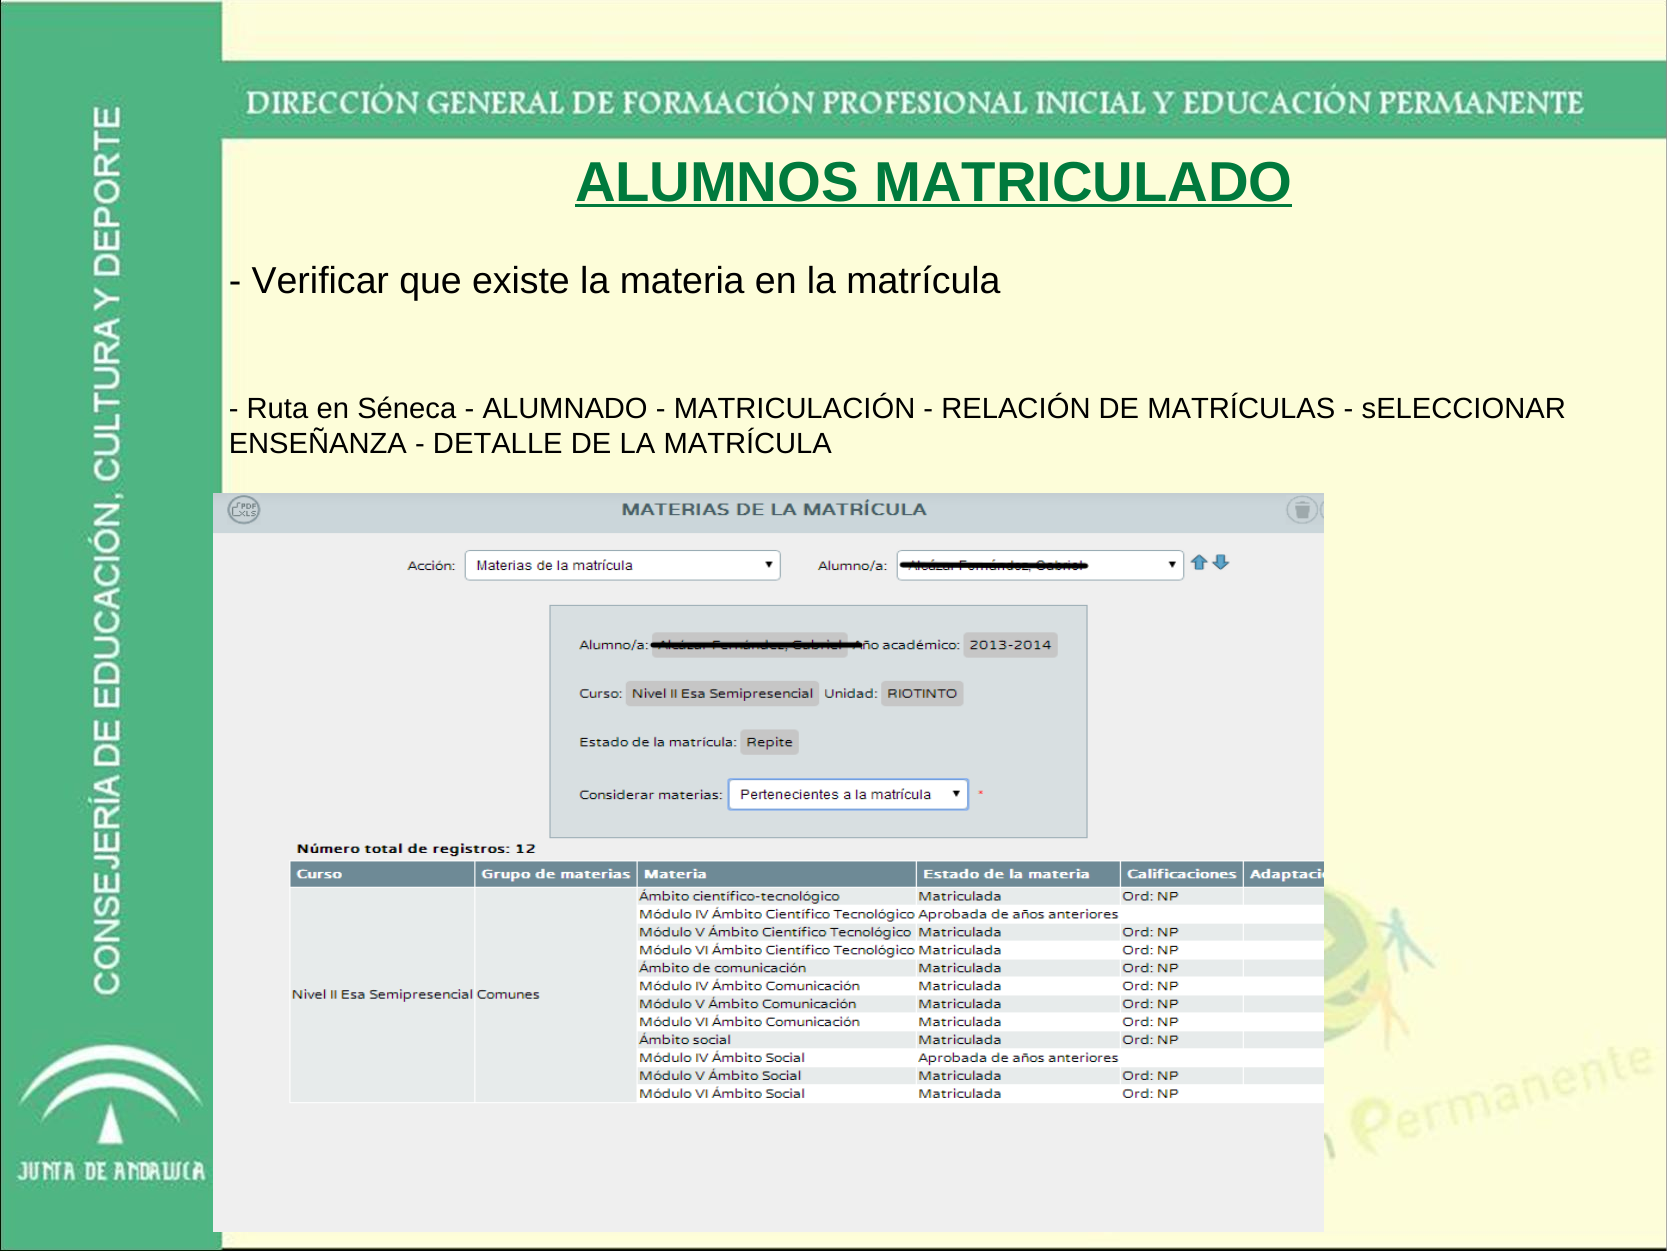

ALUMNOS MATRICULADO
- Verificar que existe la materia en la matrícula
- Ruta en Séneca - ALUMNADO - MATRICULACIÓN - RELACIÓN DE MATRÍCULAS - sELECCIONAR ENSEÑANZA - DETALLE DE LA MATRÍCULA